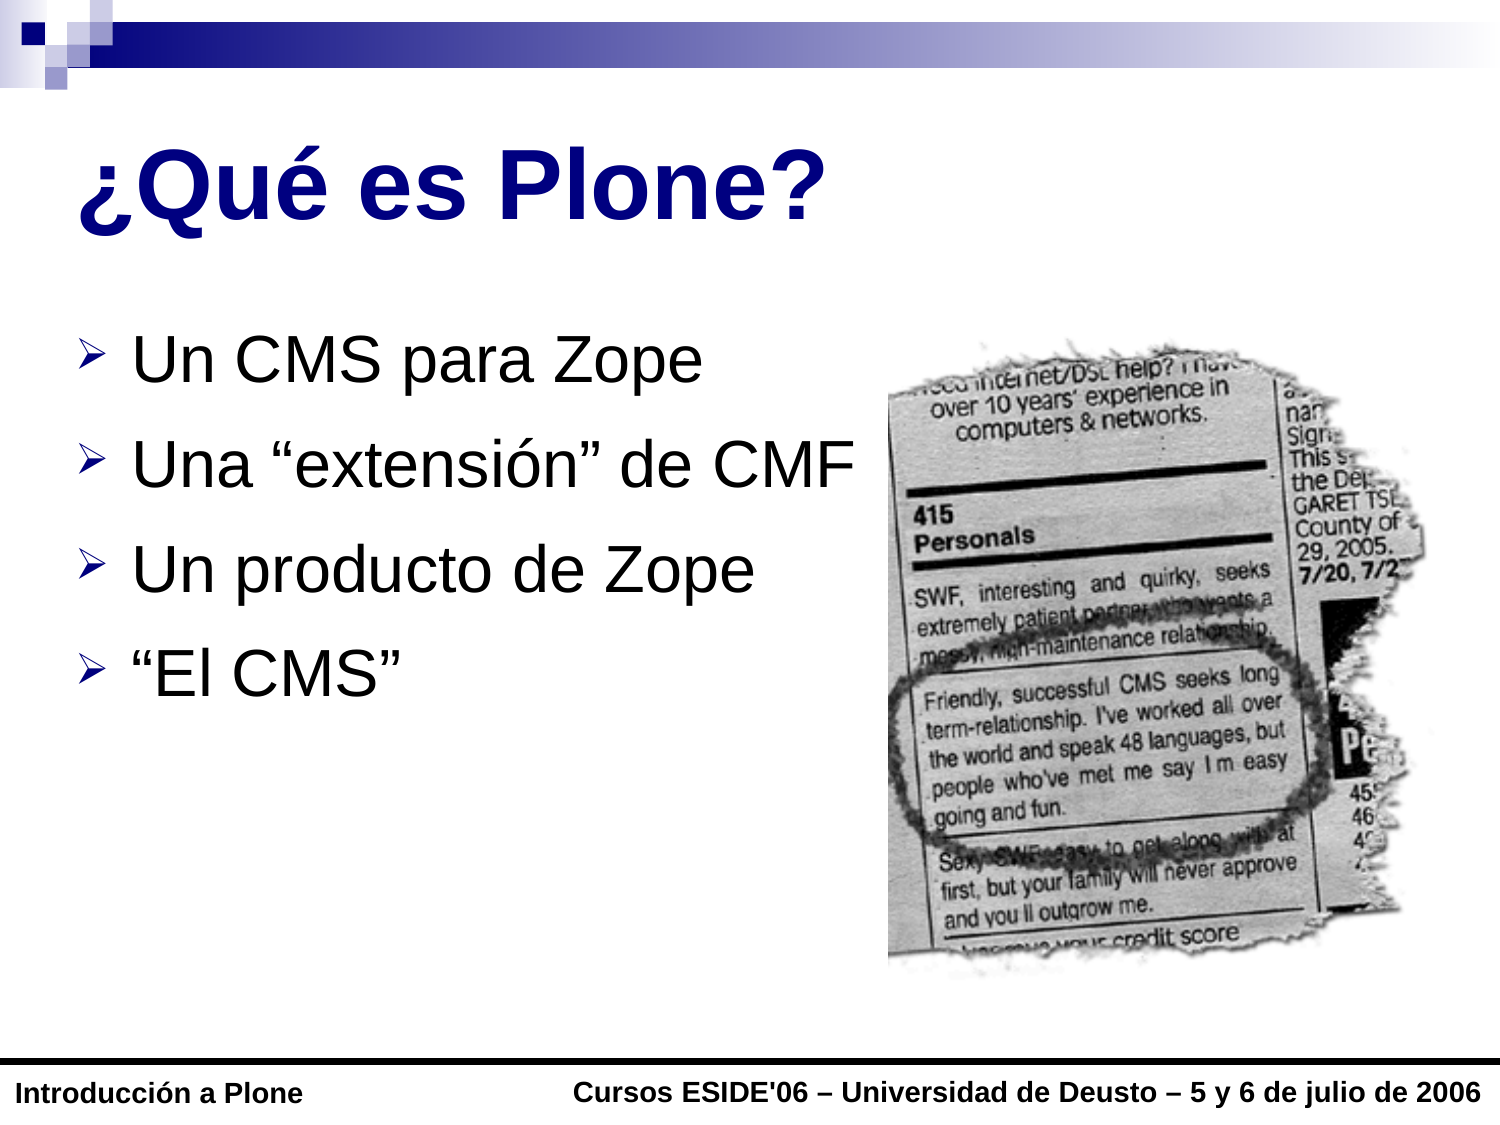

# ¿Qué es Plone?
Un CMS para Zope
Una “extensión” de CMF
Un producto de Zope
“El CMS”